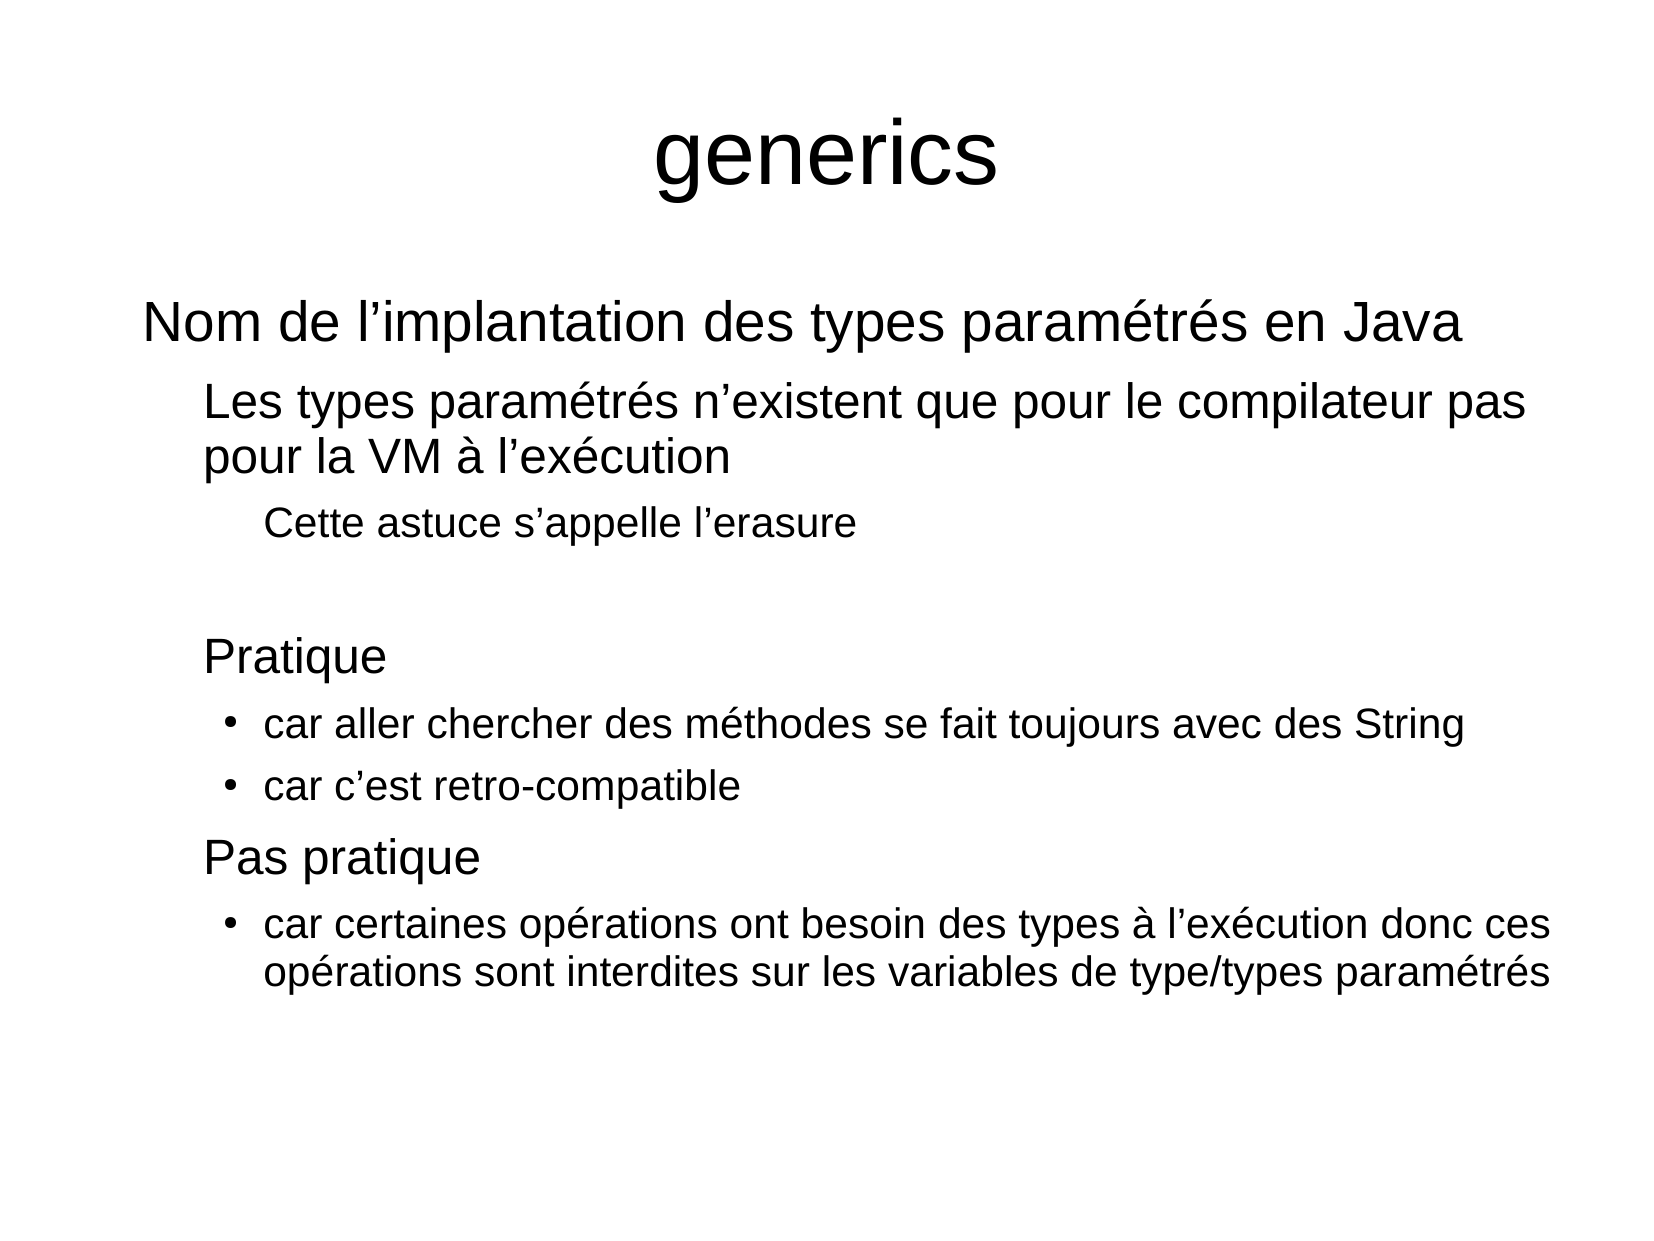

# generics
Nom de l’implantation des types paramétrés en Java
Les types paramétrés n’existent que pour le compilateur pas pour la VM à l’exécution
Cette astuce s’appelle l’erasure
Pratique
car aller chercher des méthodes se fait toujours avec des String
car c’est retro-compatible
Pas pratique
car certaines opérations ont besoin des types à l’exécution donc ces opérations sont interdites sur les variables de type/types paramétrés